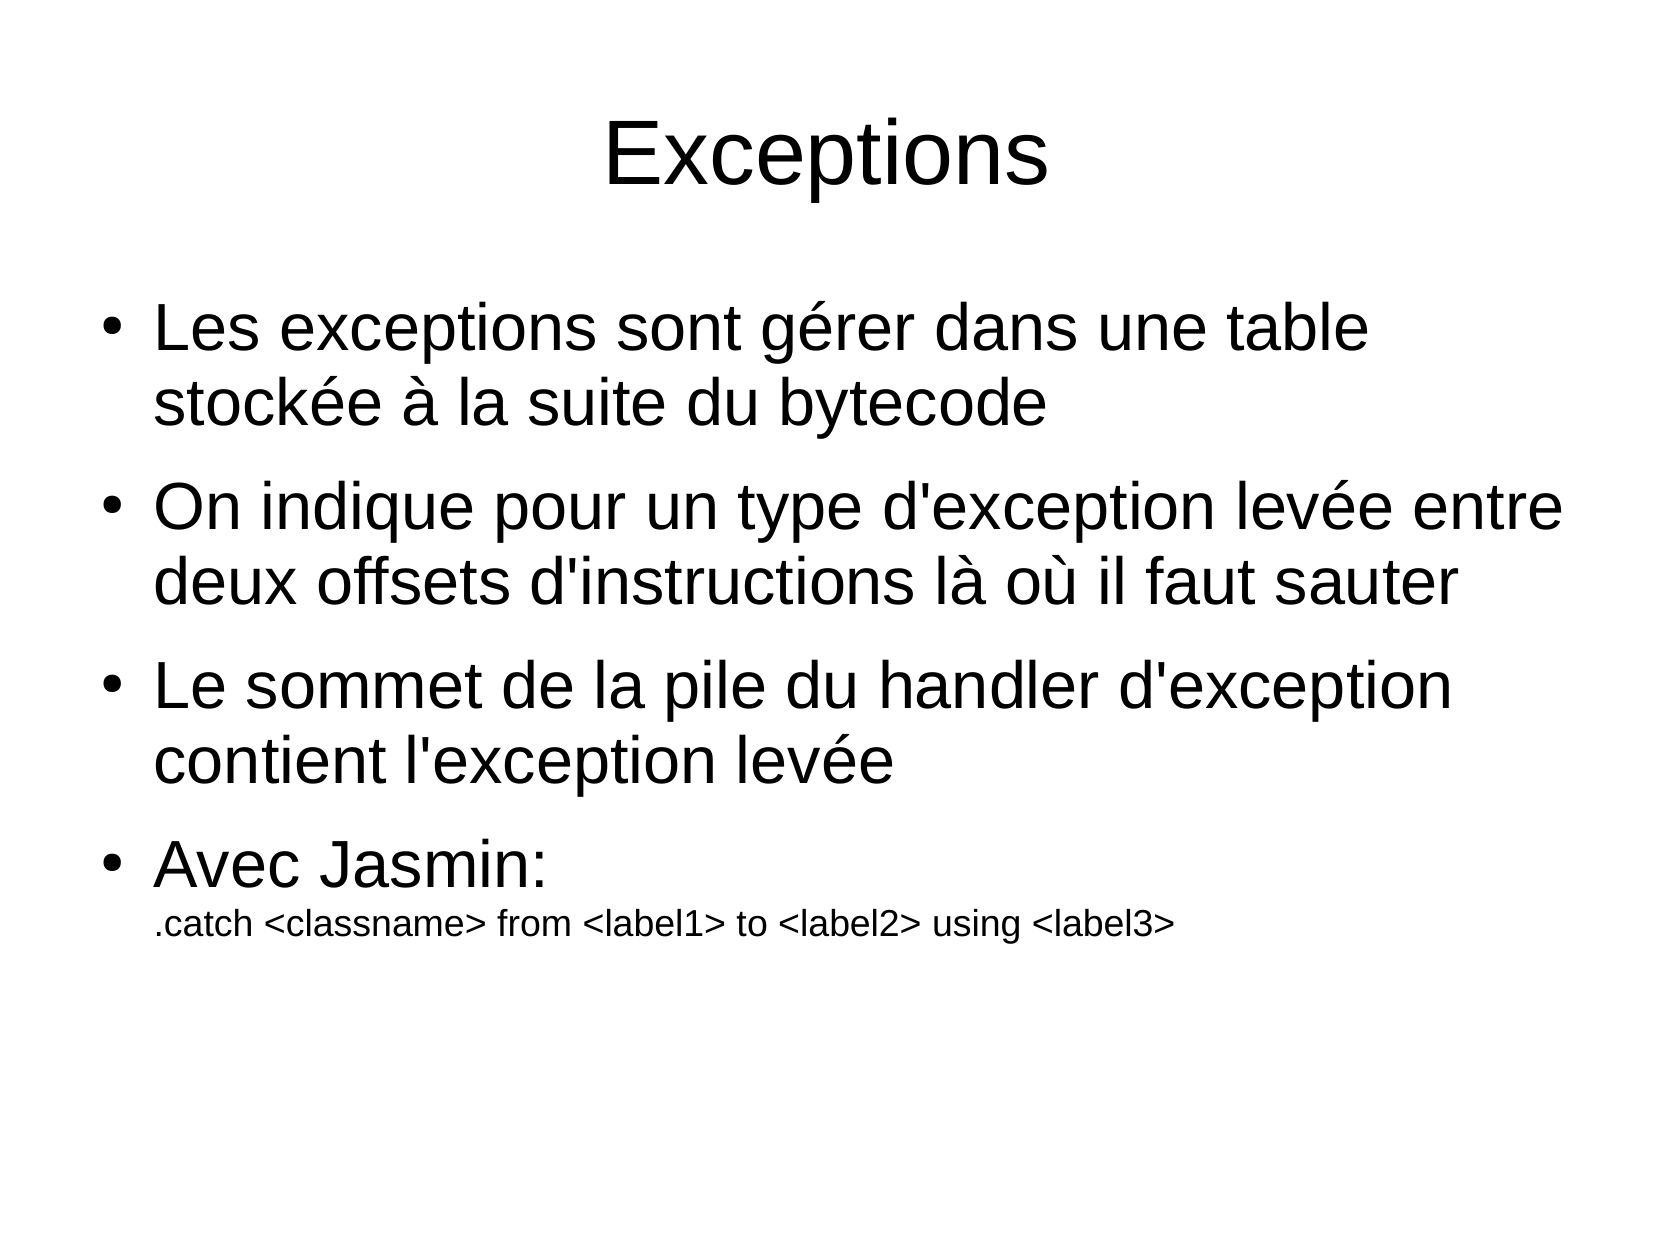

# Exceptions
Les exceptions sont gérer dans une table stockée à la suite du bytecode
On indique pour un type d'exception levée entre deux offsets d'instructions là où il faut sauter
Le sommet de la pile du handler d'exception contient l'exception levée
Avec Jasmin:
.catch <classname> from <label1> to <label2> using <label3>